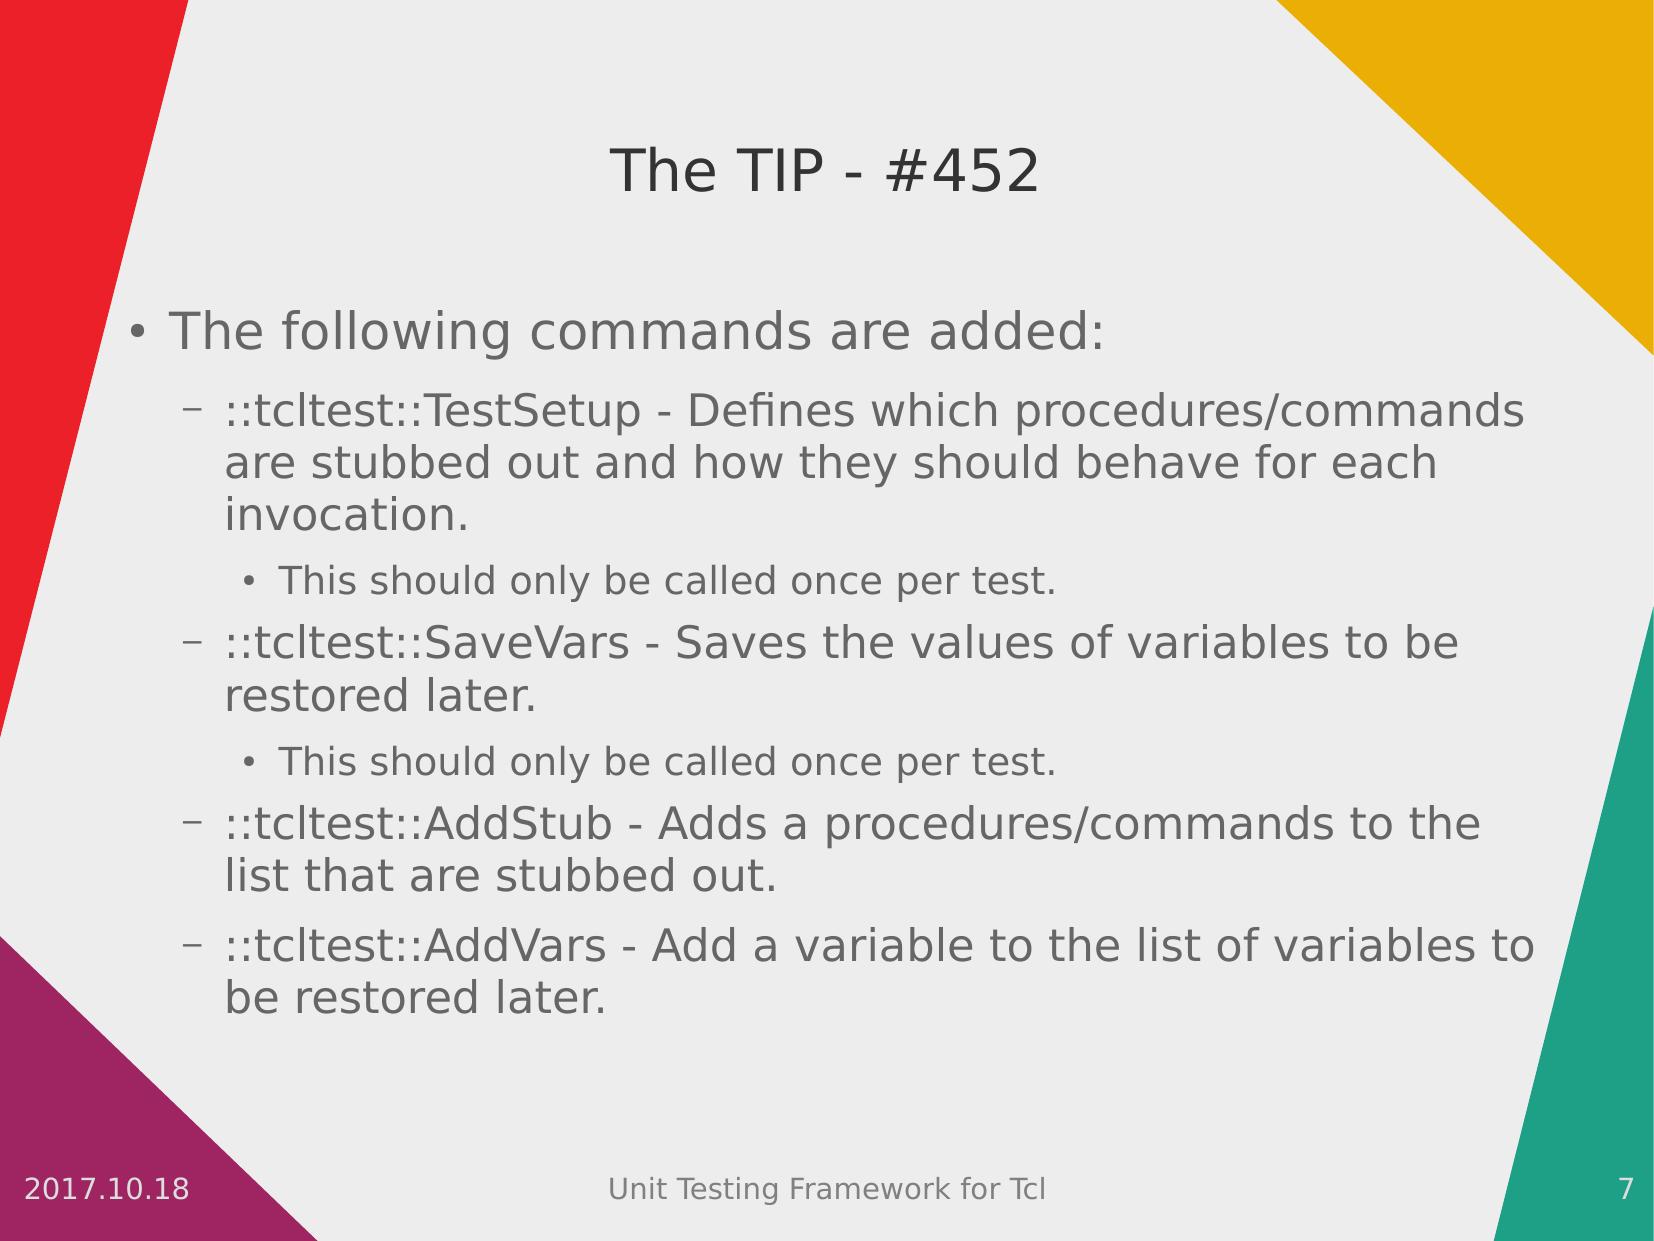

# The TIP - #452
The following commands are added:
::tcltest::TestSetup - Defines which procedures/commands are stubbed out and how they should behave for each invocation.
This should only be called once per test.
::tcltest::SaveVars - Saves the values of variables to be restored later.
This should only be called once per test.
::tcltest::AddStub - Adds a procedures/commands to the list that are stubbed out.
::tcltest::AddVars - Add a variable to the list of variables to be restored later.
2017.10.18
Unit Testing Framework for Tcl
7